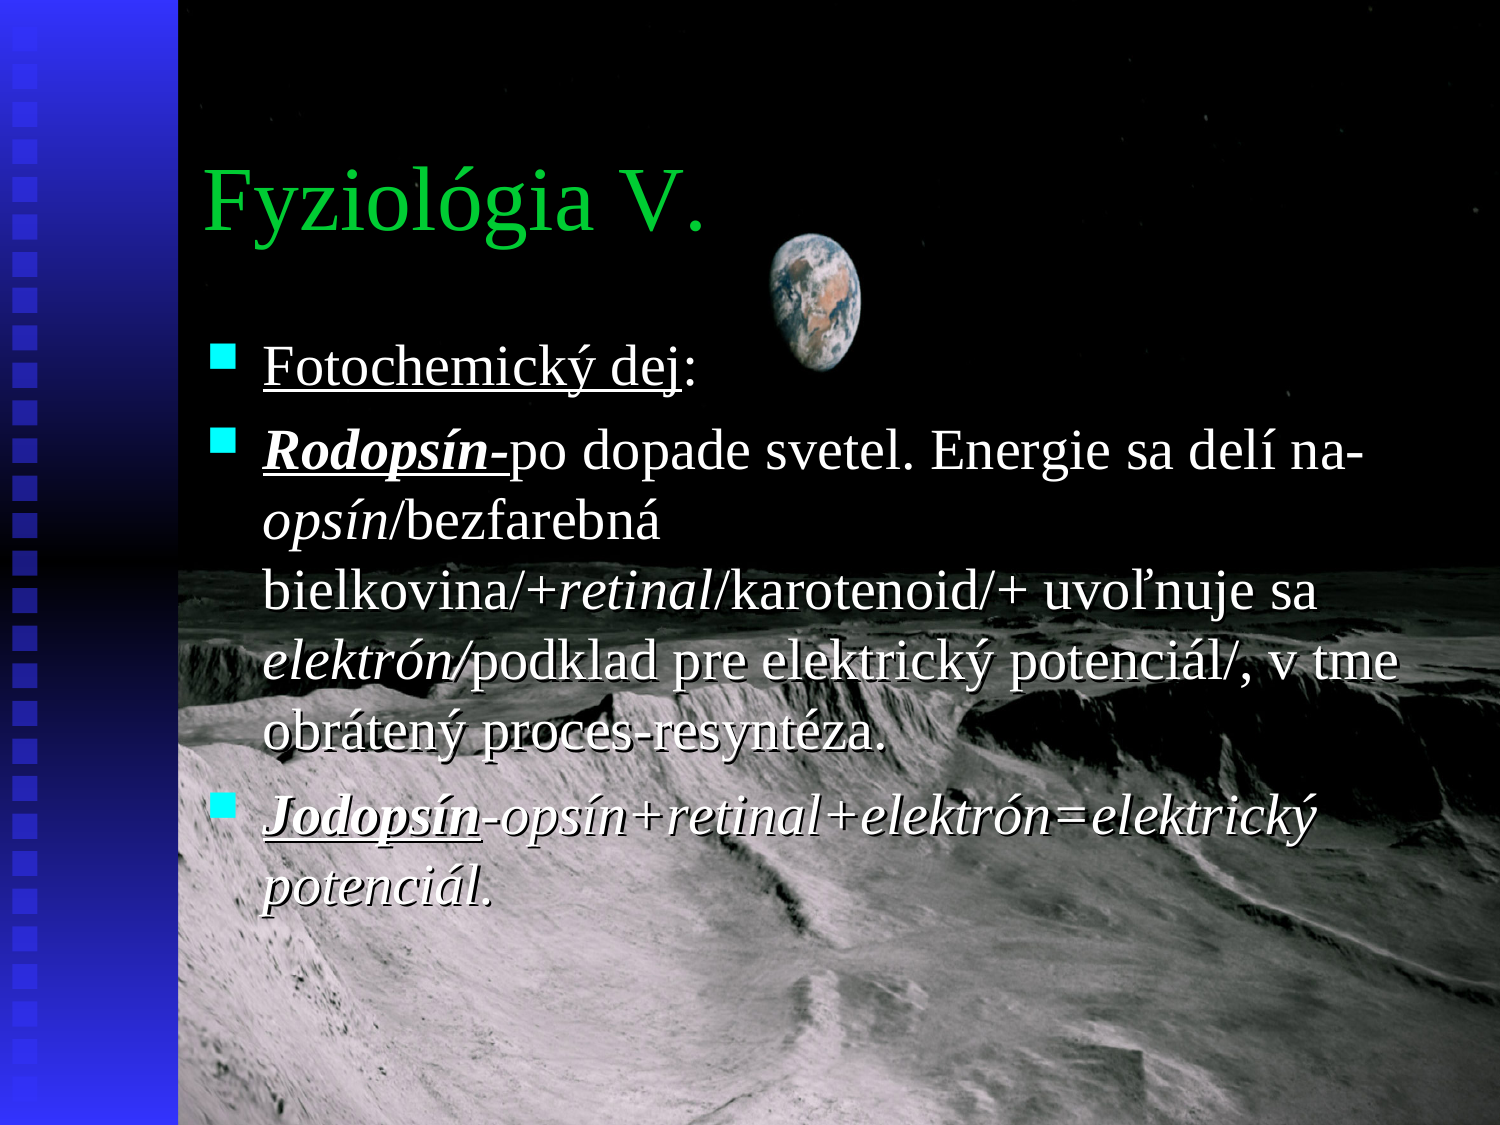

# Fyziológia V.
Fotochemický dej:
Rodopsín-po dopade svetel. Energie sa delí na-opsín/bezfarebná bielkovina/+retinal/karotenoid/+ uvoľnuje sa elektrón/podklad pre elektrický potenciál/, v tme obrátený proces-resyntéza.
Jodopsín-opsín+retinal+elektrón=elektrický potenciál.